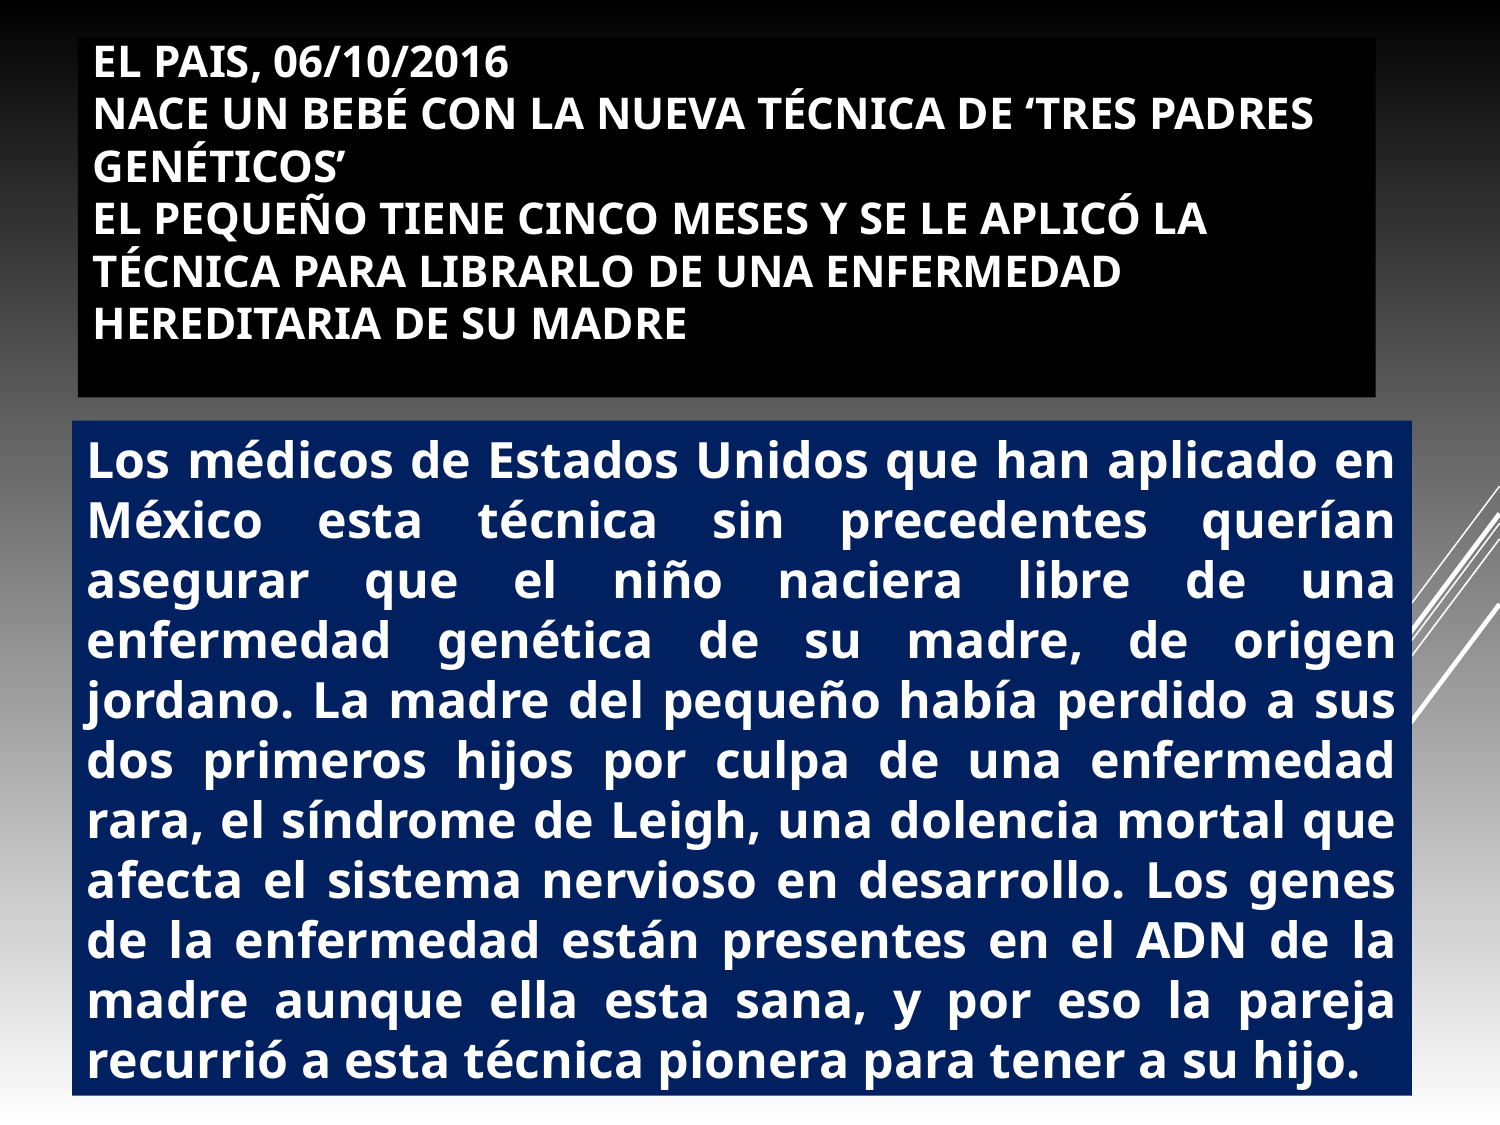

# EL PAIS, 06/10/2016 Nace un bebé con la nueva técnica de ‘tres padres genéticos’ El pequeño tiene cinco meses y se le aplicó la técnica para librarlo de una enfermedad hereditaria de su madre
Los médicos de Estados Unidos que han aplicado en México esta técnica sin precedentes querían asegurar que el niño naciera libre de una enfermedad genética de su madre, de origen jordano. La madre del pequeño había perdido a sus dos primeros hijos por culpa de una enfermedad rara, el síndrome de Leigh, una dolencia mortal que afecta el sistema nervioso en desarrollo. Los genes de la enfermedad están presentes en el ADN de la madre aunque ella esta sana, y por eso la pareja recurrió a esta técnica pionera para tener a su hijo.
02:48:05